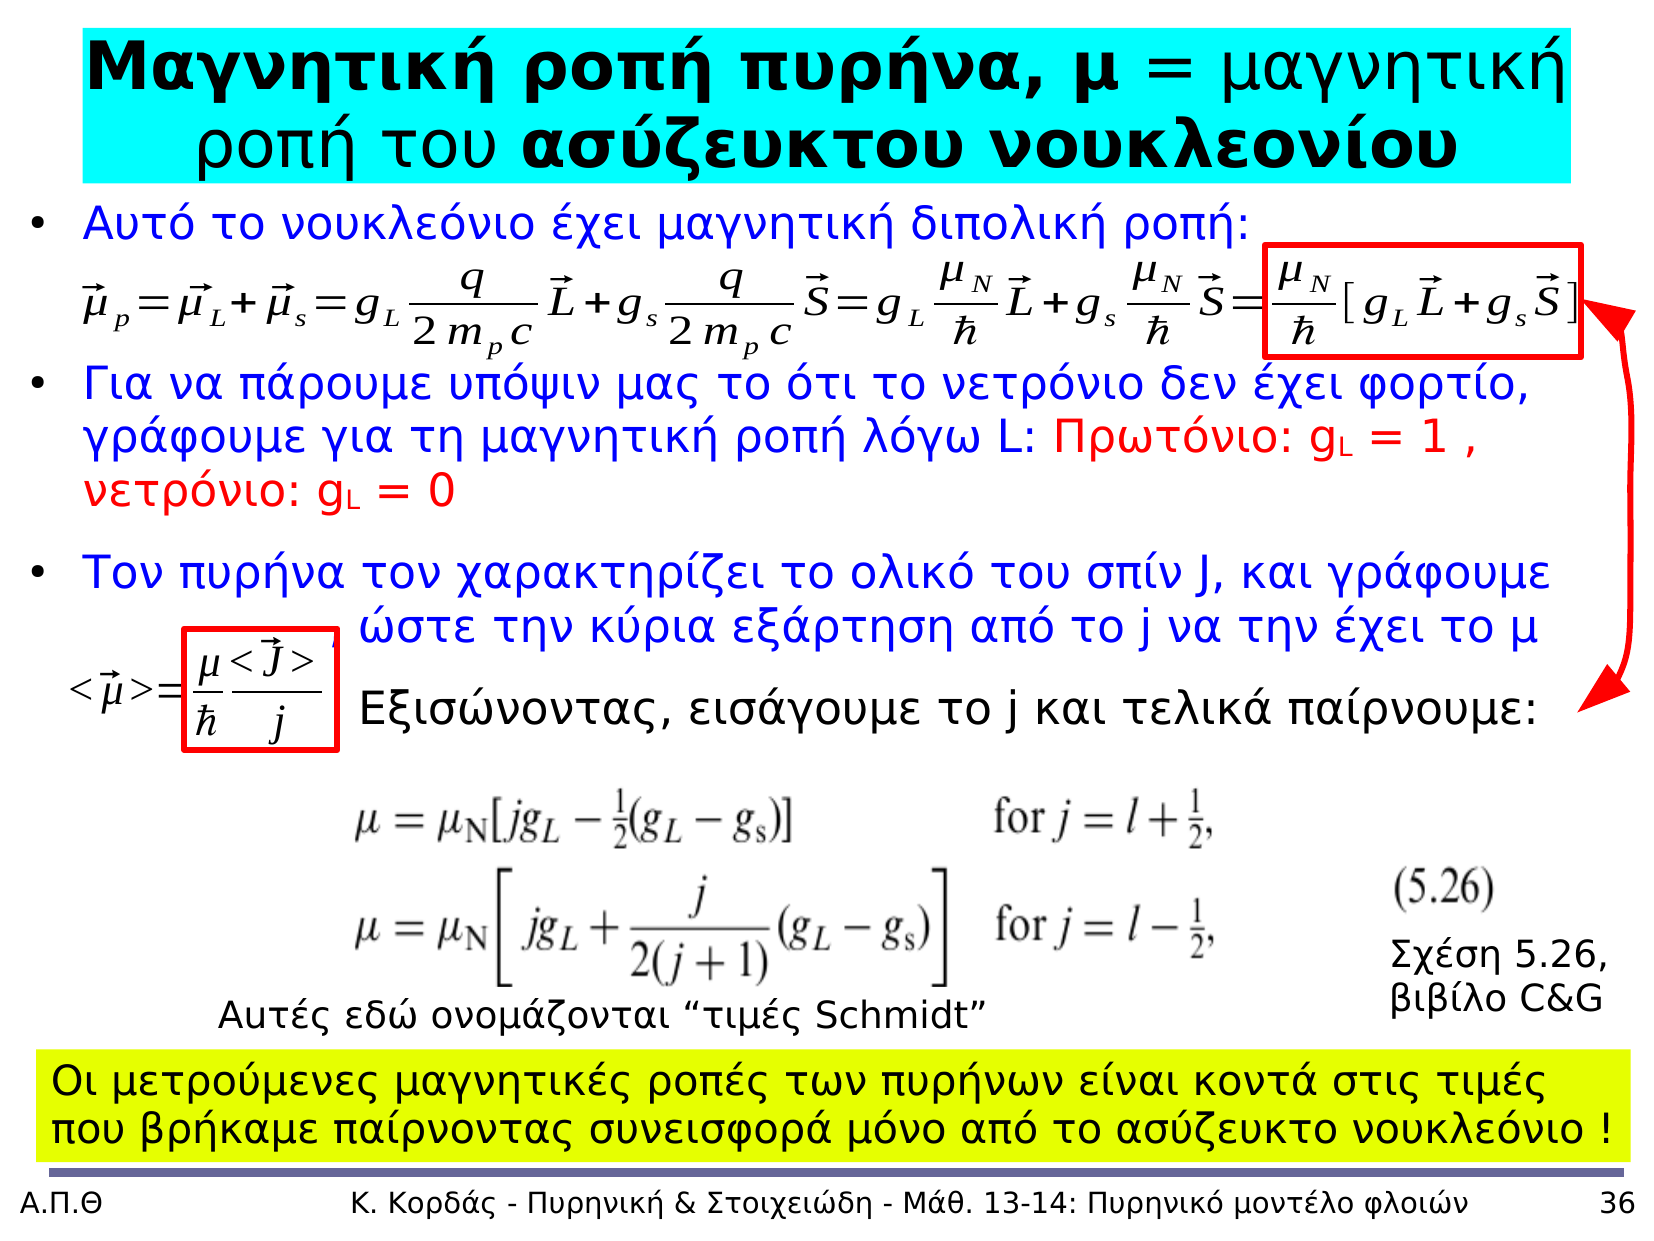

# Mαγνητική ροπή πυρήνα, μ = μαγνητική ροπή του ασύζευκτου νουκλεονίου
Αυτό το νουκλεόνιο έχει μαγνητική διπολική ροπή:
Για να πάρουμε υπόψιν μας το ότι το νετρόνιο δεν έχει φορτίο, γράφουμε για τη μαγνητική ροπή λόγω L: Πρωτόνιο: gL = 1 , νετρόνιο: gL = 0
Τον πυρήνα τον χαρακτηρίζει το ολικό του σπίν J, και γράφουμε , ώστε την κύρια εξάρτηση από το j να την έχει το μ
 Εξισώνοντας, εισάγουμε το j και τελικά παίρνουμε:
Σχέση 5.26,
βιβίλο C&G
Αuτές εδώ ονομάζονται “τιμές Schmidt”
Οι μετρούμενες μαγνητικές ροπές των πυρήνων είναι κοντά στις τιμές
που βρήκαμε παίρνοντας συνεισφορά μόνο από το ασύζευκτο νουκλεόνιο !
Α.Π.Θ
Κ. Κορδάς - Πυρηνική & Στοιχειώδη - Μάθ. 13-14: Πυρηνικό μοντέλο φλοιών
36